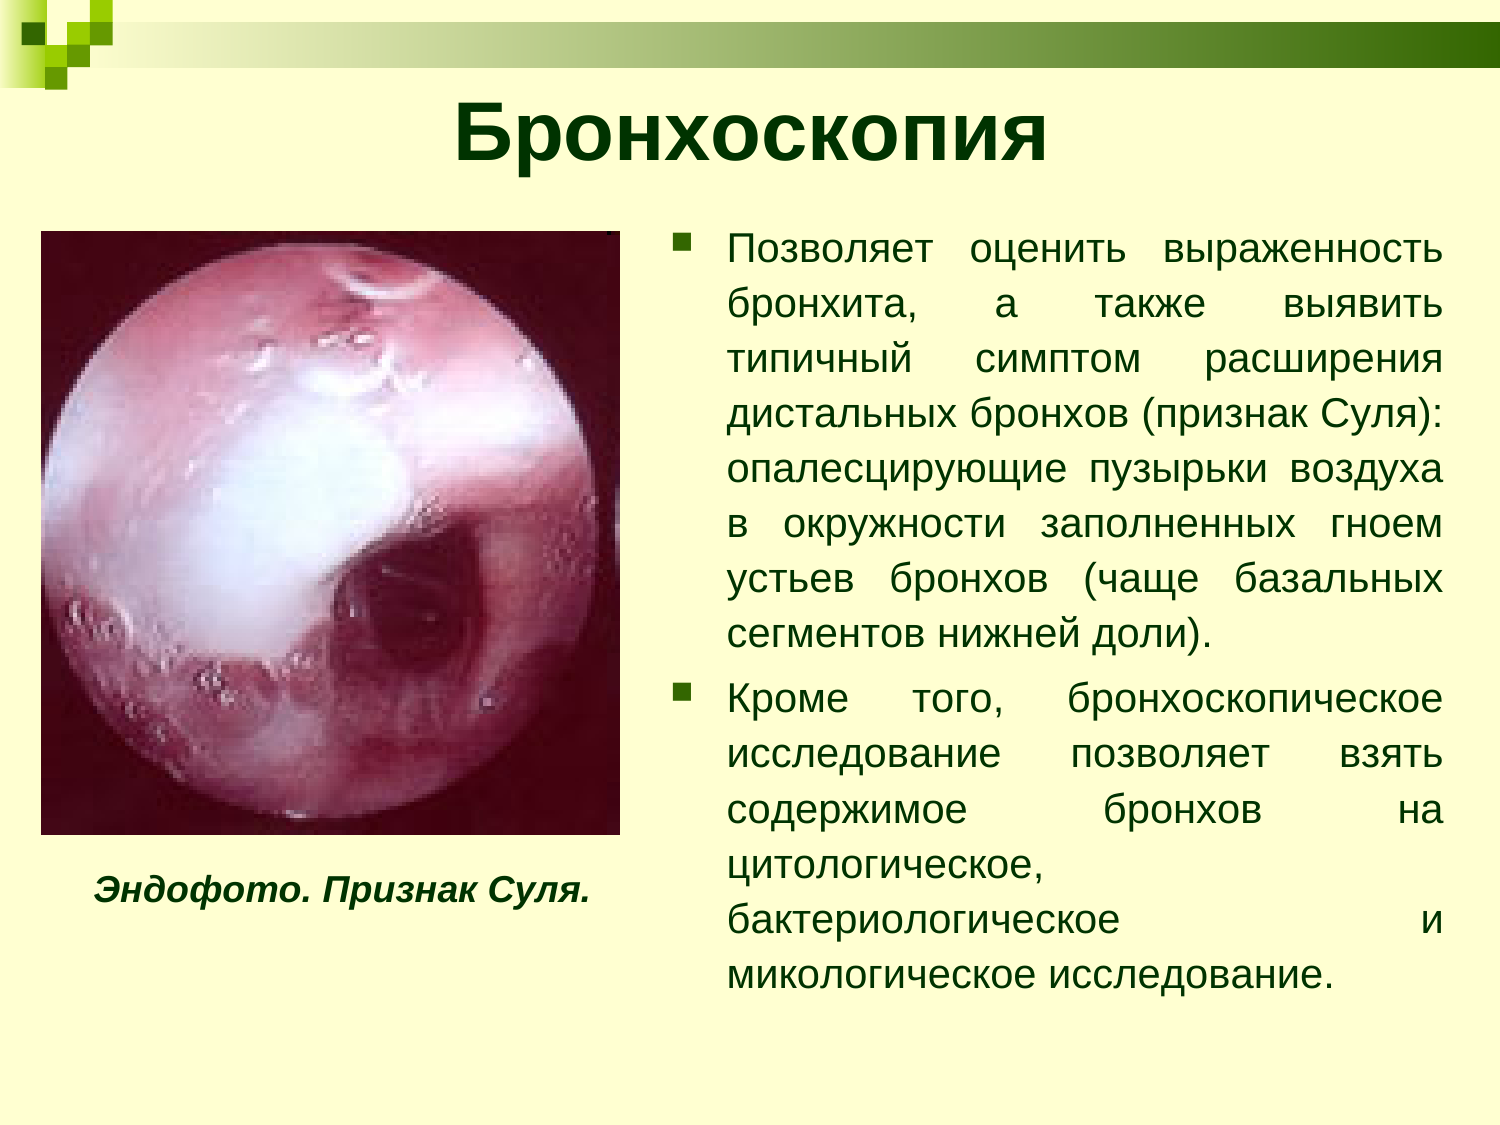

# Бронхоскопия
Позволяет оценить выраженность бронхита, а также выявить типичный симптом расширения дистальных бронхов (признак Суля): опалесцирующие пузырьки воздуха в окружности заполненных гноем устьев бронхов (чаще базальных сегментов нижней доли).
Кроме того, бронхоскопическое исследование позволяет взять содержимое бронхов на цитологическое, бактериологическое и микологическое исследование.
Эндофото. Признак Суля.